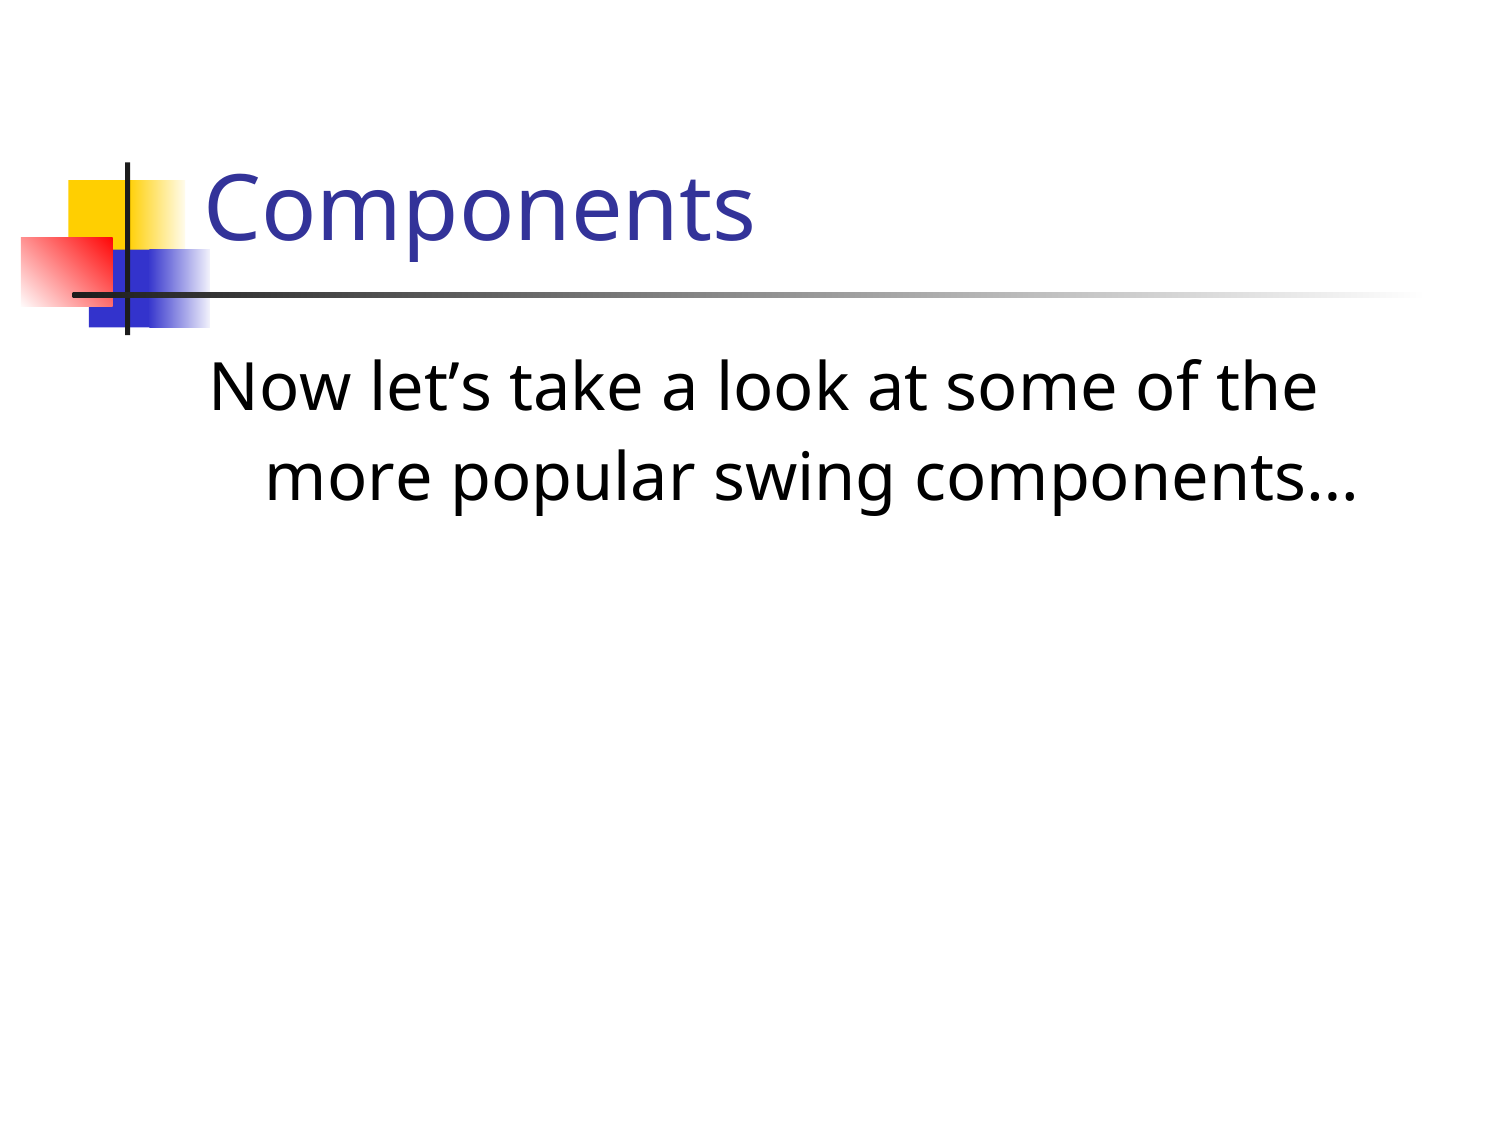

# Components
Now let’s take a look at some of the more popular swing components…